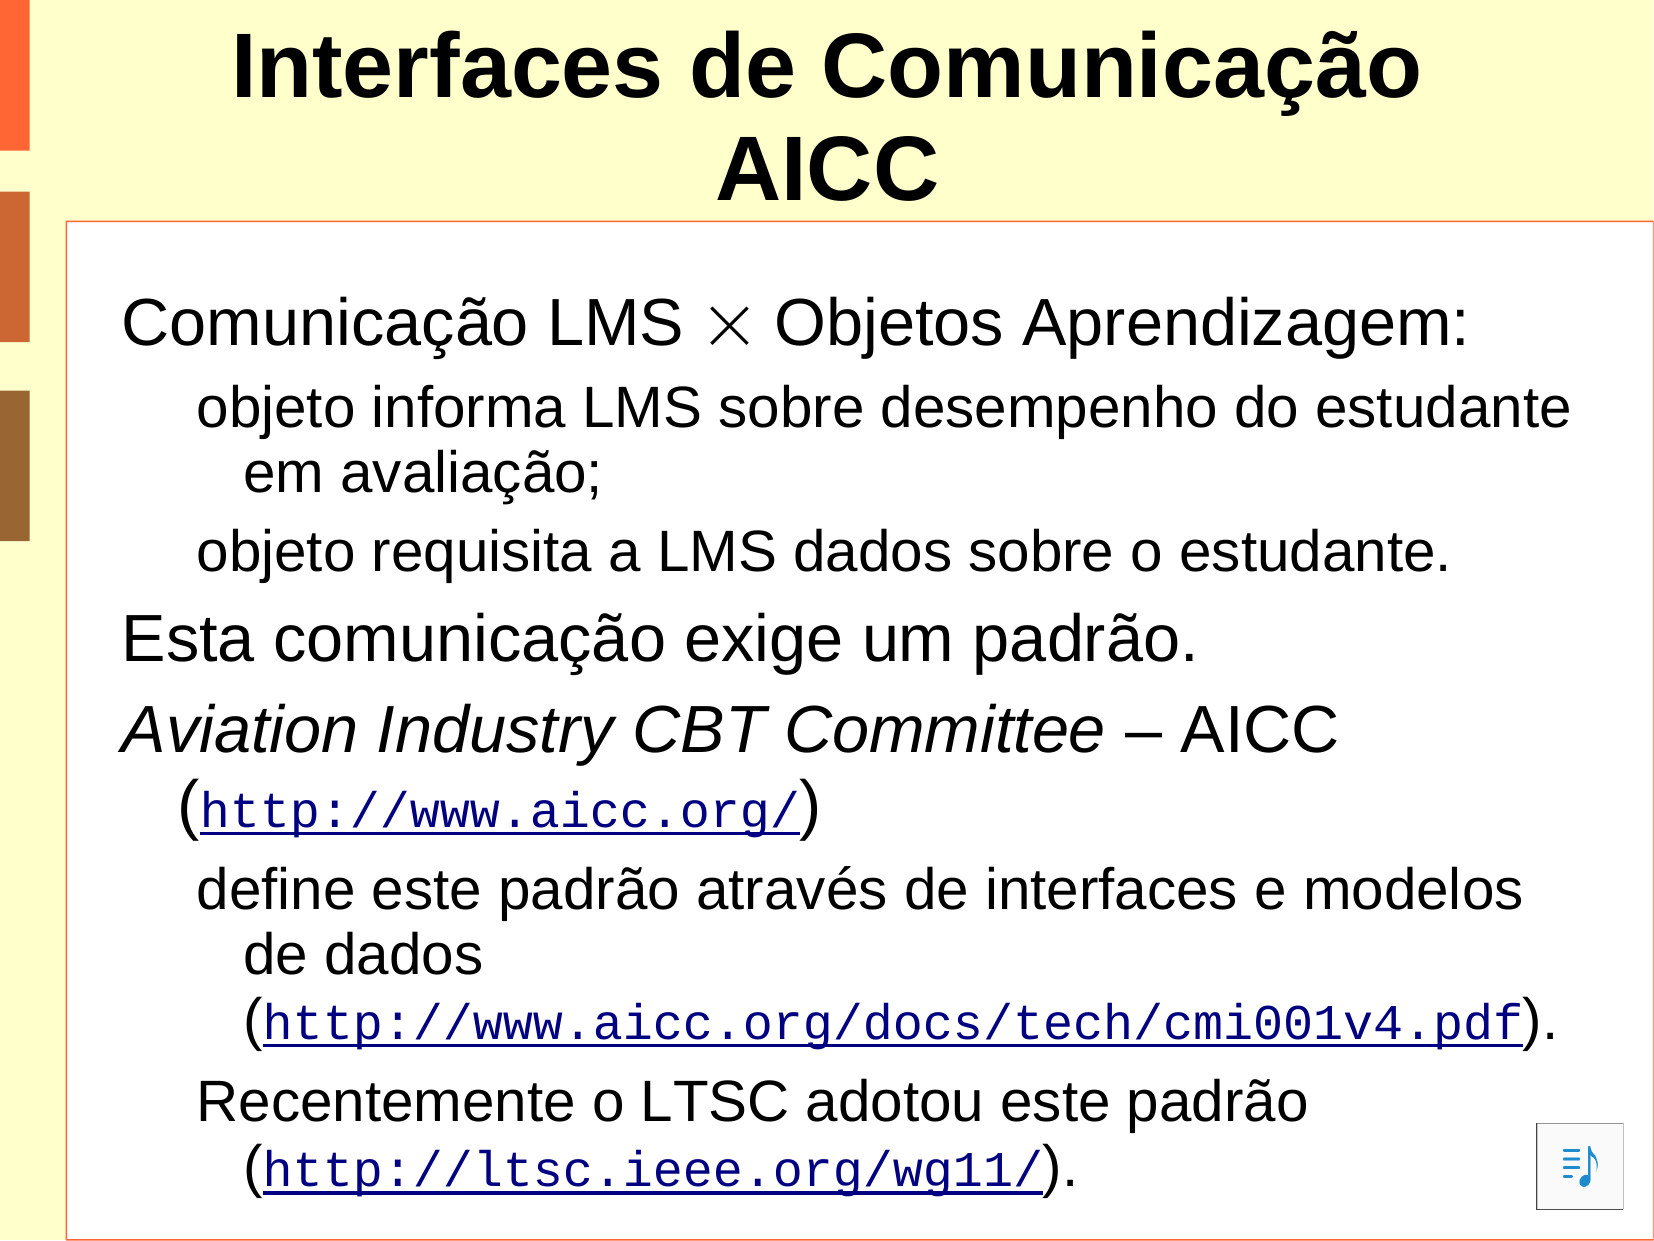

# Interfaces de Comunicação AICC
Comunicação LMS  Objetos Aprendizagem:
objeto informa LMS sobre desempenho do estudante em avaliação;
objeto requisita a LMS dados sobre o estudante.
Esta comunicação exige um padrão.
Aviation Industry CBT Committee – AICC
(http://www.aicc.org/)
define este padrão através de interfaces e modelos de dados
(http://www.aicc.org/docs/tech/cmi001v4.pdf).
Recentemente o LTSC adotou este padrão
(http://ltsc.ieee.org/wg11/).